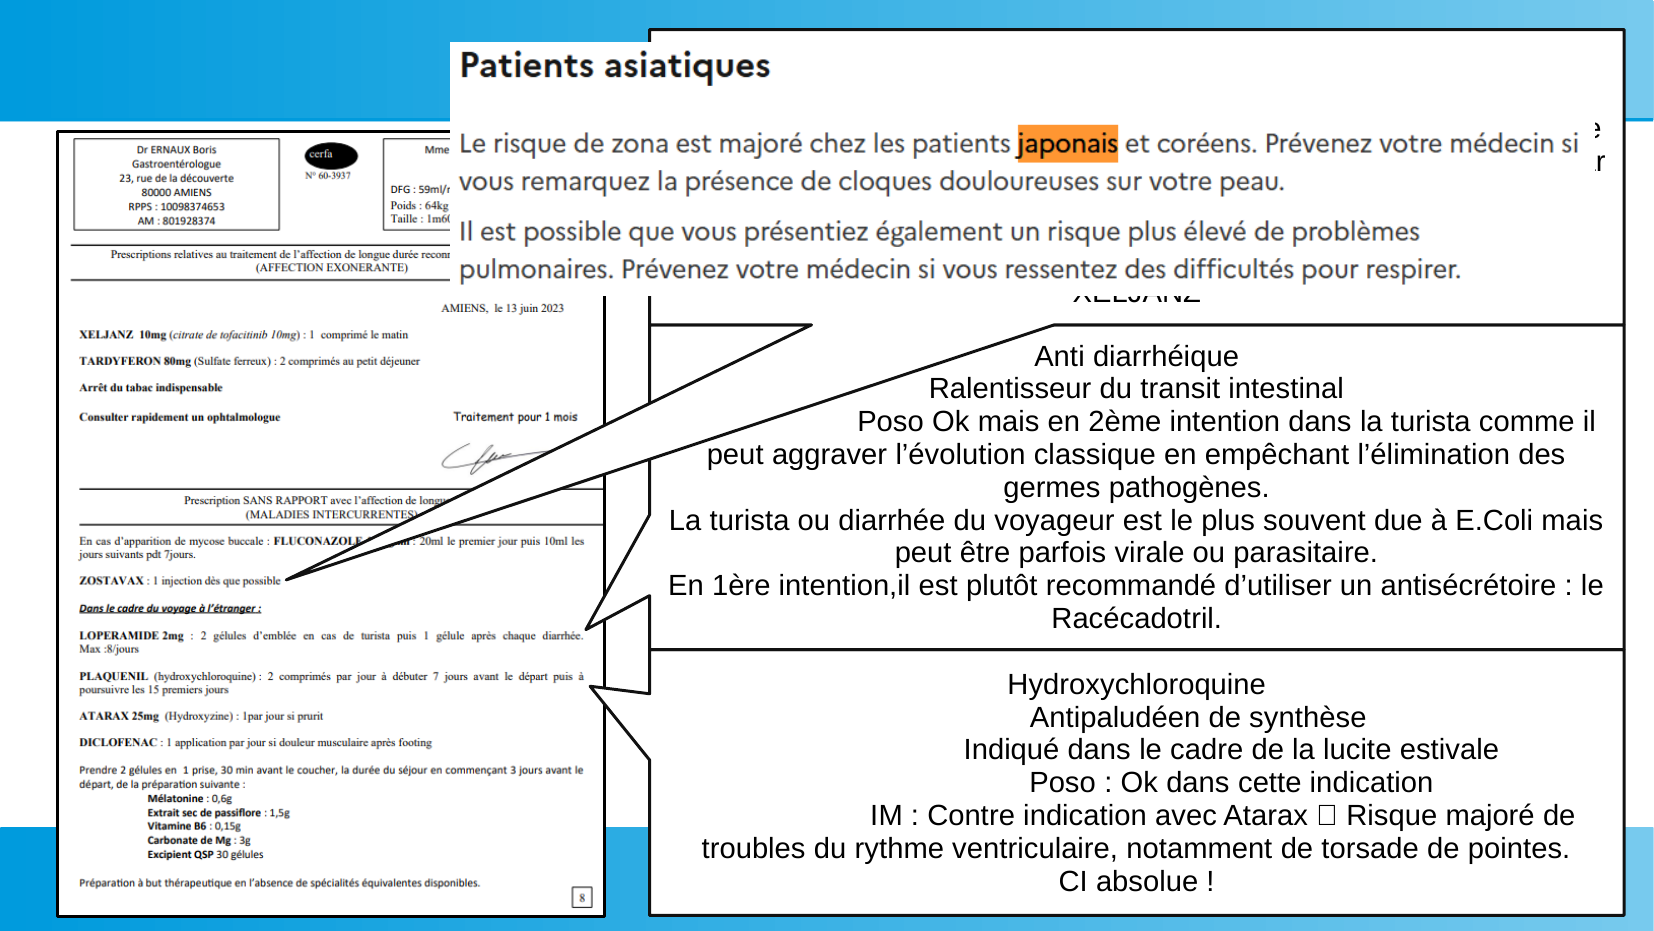

# Analyse
Vaccin vivant atténué pour la prévention du Zona (VZV) et des névralgies post-zostériennes.
Sous Xeljanz, risque de zona d’autant plus important comme c’est notre cas lorsque le patient est japonais et a une posologie de 10mg 2 fois par jour.
IM : Vaccin vivant atténué avec immunosuppresseur
Attendre entre 2 et 4semaines après l’injection pour commencer le XELJANZ
Anti diarrhéique
Ralentisseur du transit intestinal
		 Poso Ok mais en 2ème intention dans la turista comme il peut aggraver l’évolution classique en empêchant l’élimination des germes pathogènes.
La turista ou diarrhée du voyageur est le plus souvent due à E.Coli mais peut être parfois virale ou parasitaire.
En 1ère intention,il est plutôt recommandé d’utiliser un antisécrétoire : le Racécadotril.
Hydroxychloroquine
 Antipaludéen de synthèse
 Indiqué dans le cadre de la lucite estivale
 Poso : Ok dans cette indication
	 IM : Contre indication avec Atarax  Risque majoré de troubles du rythme ventriculaire, notamment de torsade de pointes.
CI absolue !
22